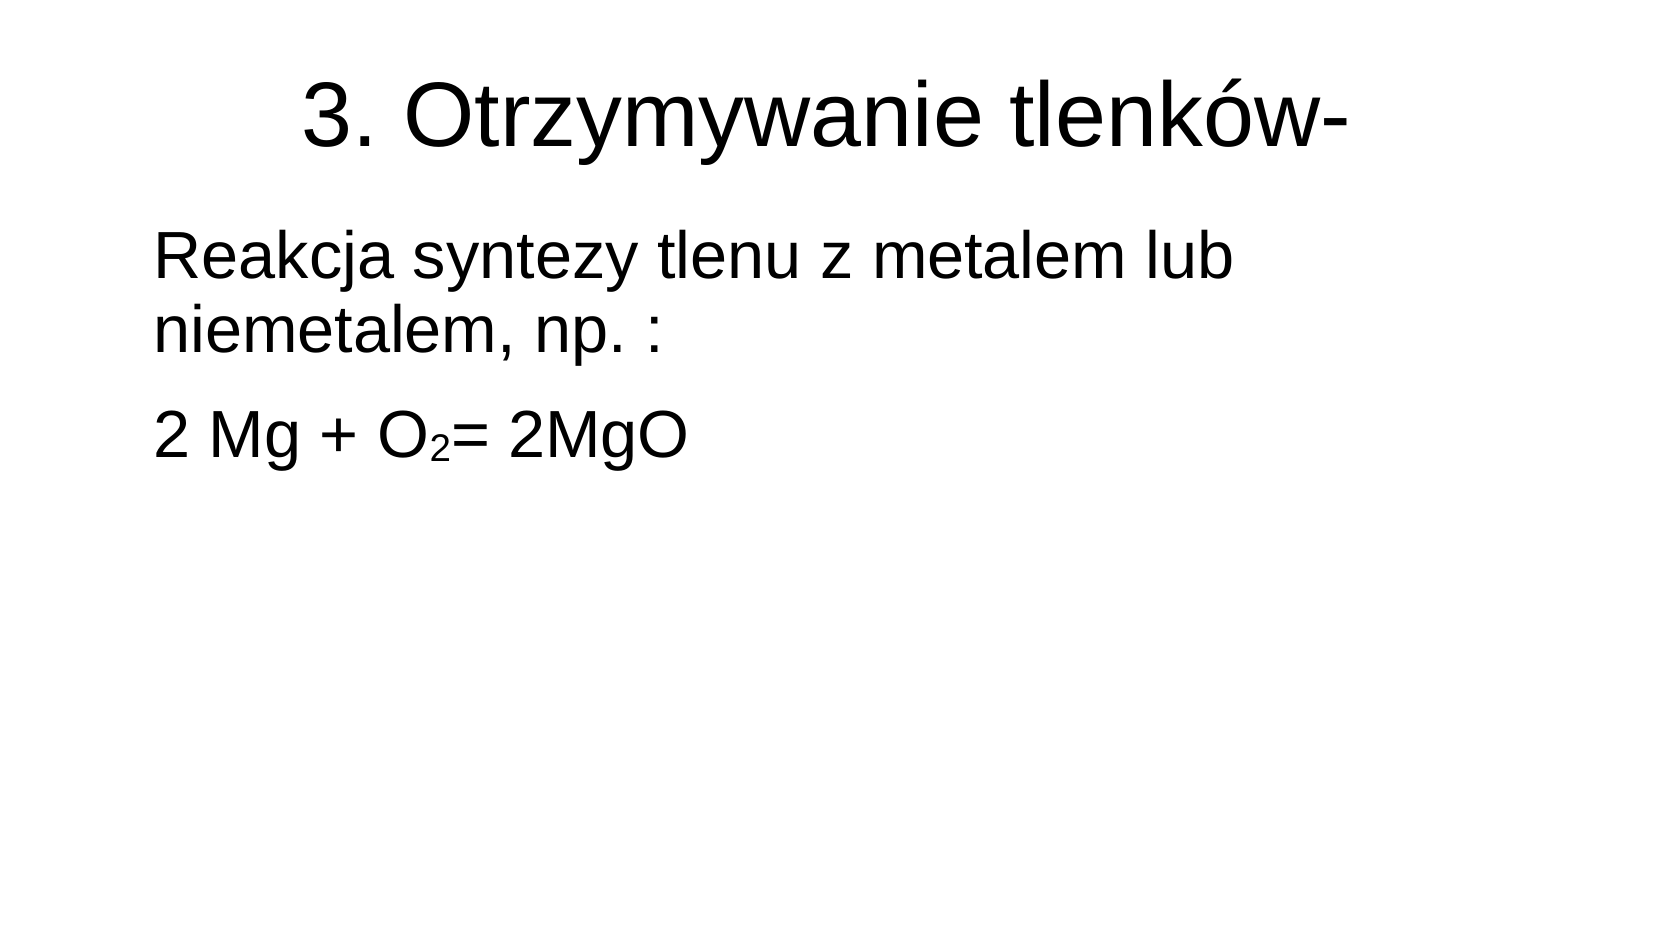

# 3. Otrzymywanie tlenków-
Reakcja syntezy tlenu z metalem lub niemetalem, np. :
2 Mg + O2= 2MgO